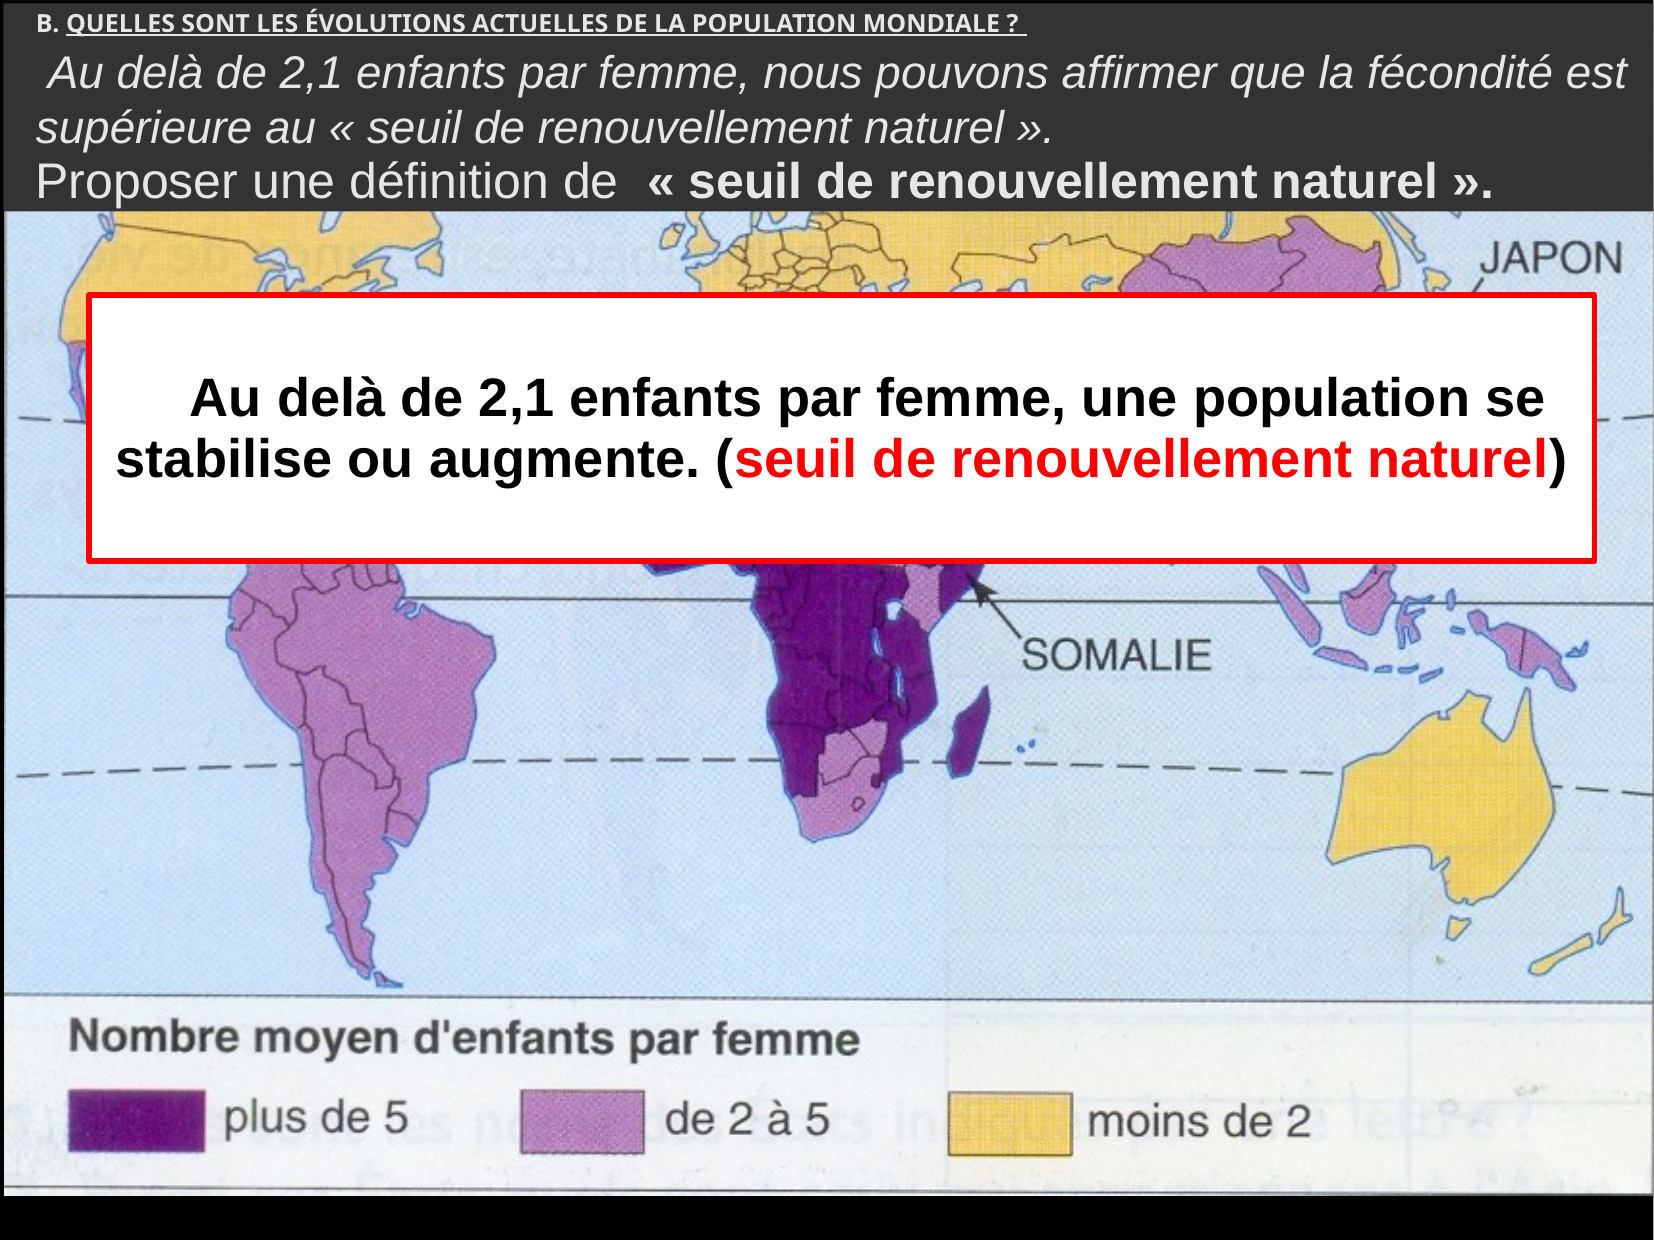

B. QUELLES SONT LES ÉVOLUTIONS ACTUELLES DE LA POPULATION MONDIALE ?
 Au delà de 2,1 enfants par femme, nous pouvons affirmer que la fécondité est
supérieure au « seuil de renouvellement naturel ».
Proposer une définition de « seuil de renouvellement naturel ».
	Au delà de 2,1 enfants par femme, une population se
stabilise ou augmente. (seuil de renouvellement naturel)